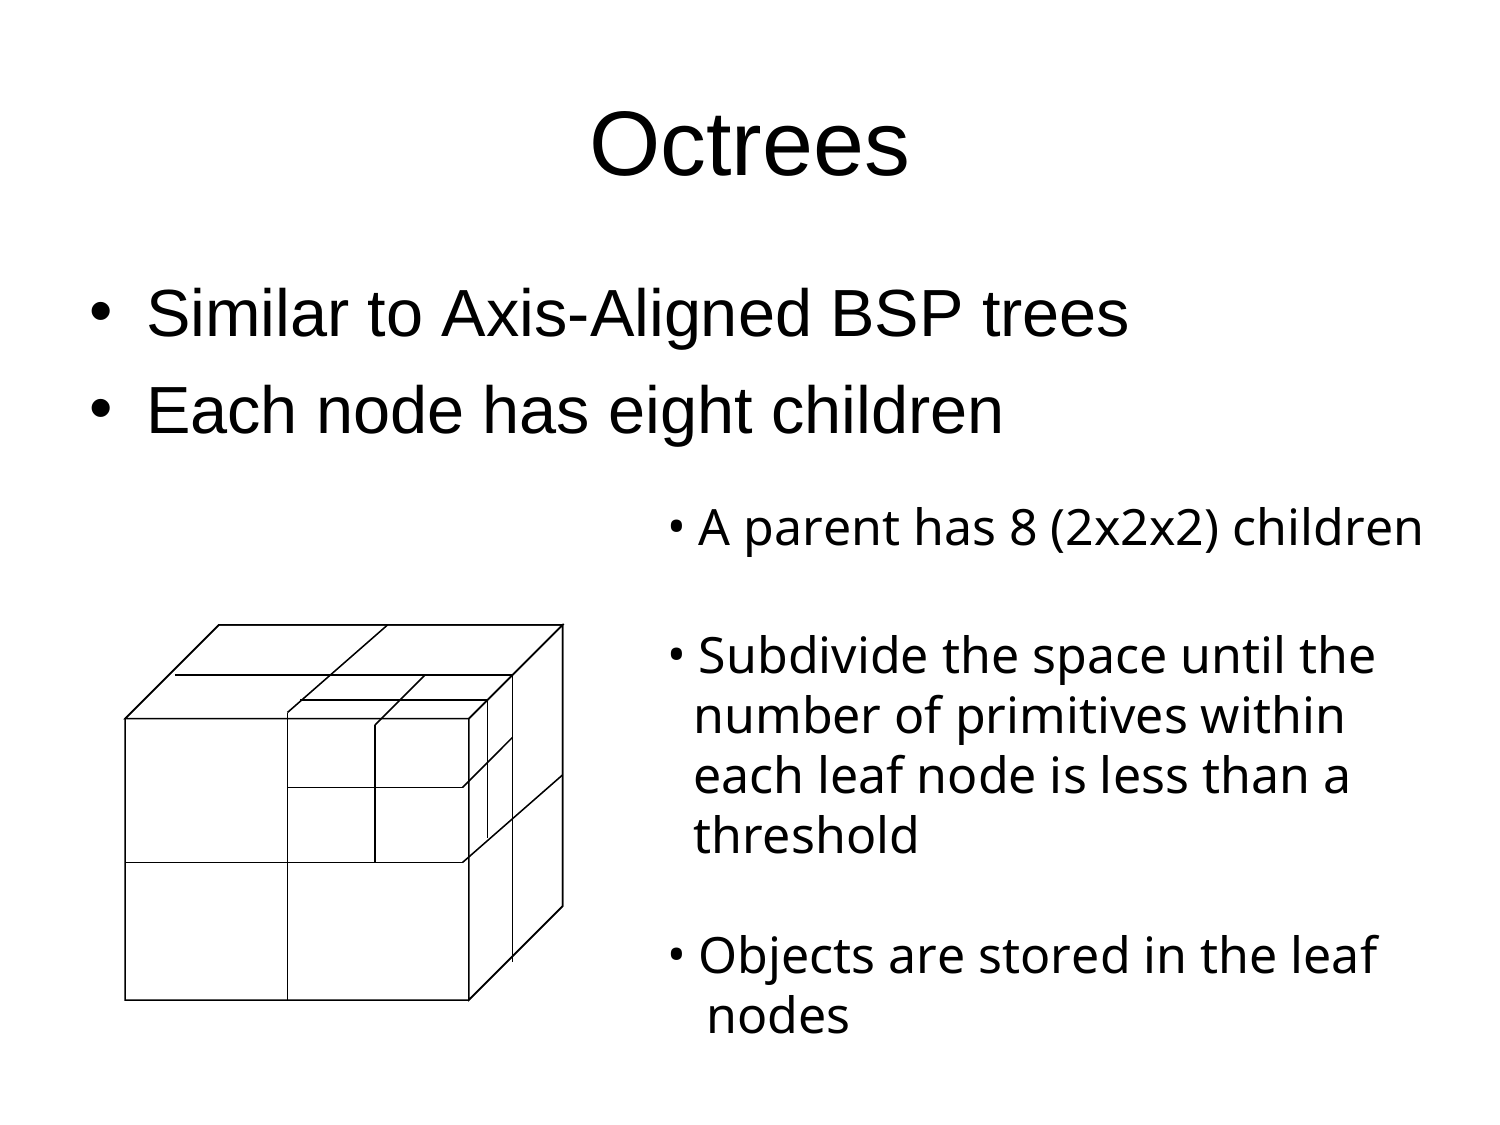

# Octrees
Similar to Axis-Aligned BSP trees
Each node has eight children
 A parent has 8 (2x2x2) children
 Subdivide the space until the
 number of primitives within
 each leaf node is less than a
 threshold
 Objects are stored in the leaf
 nodes